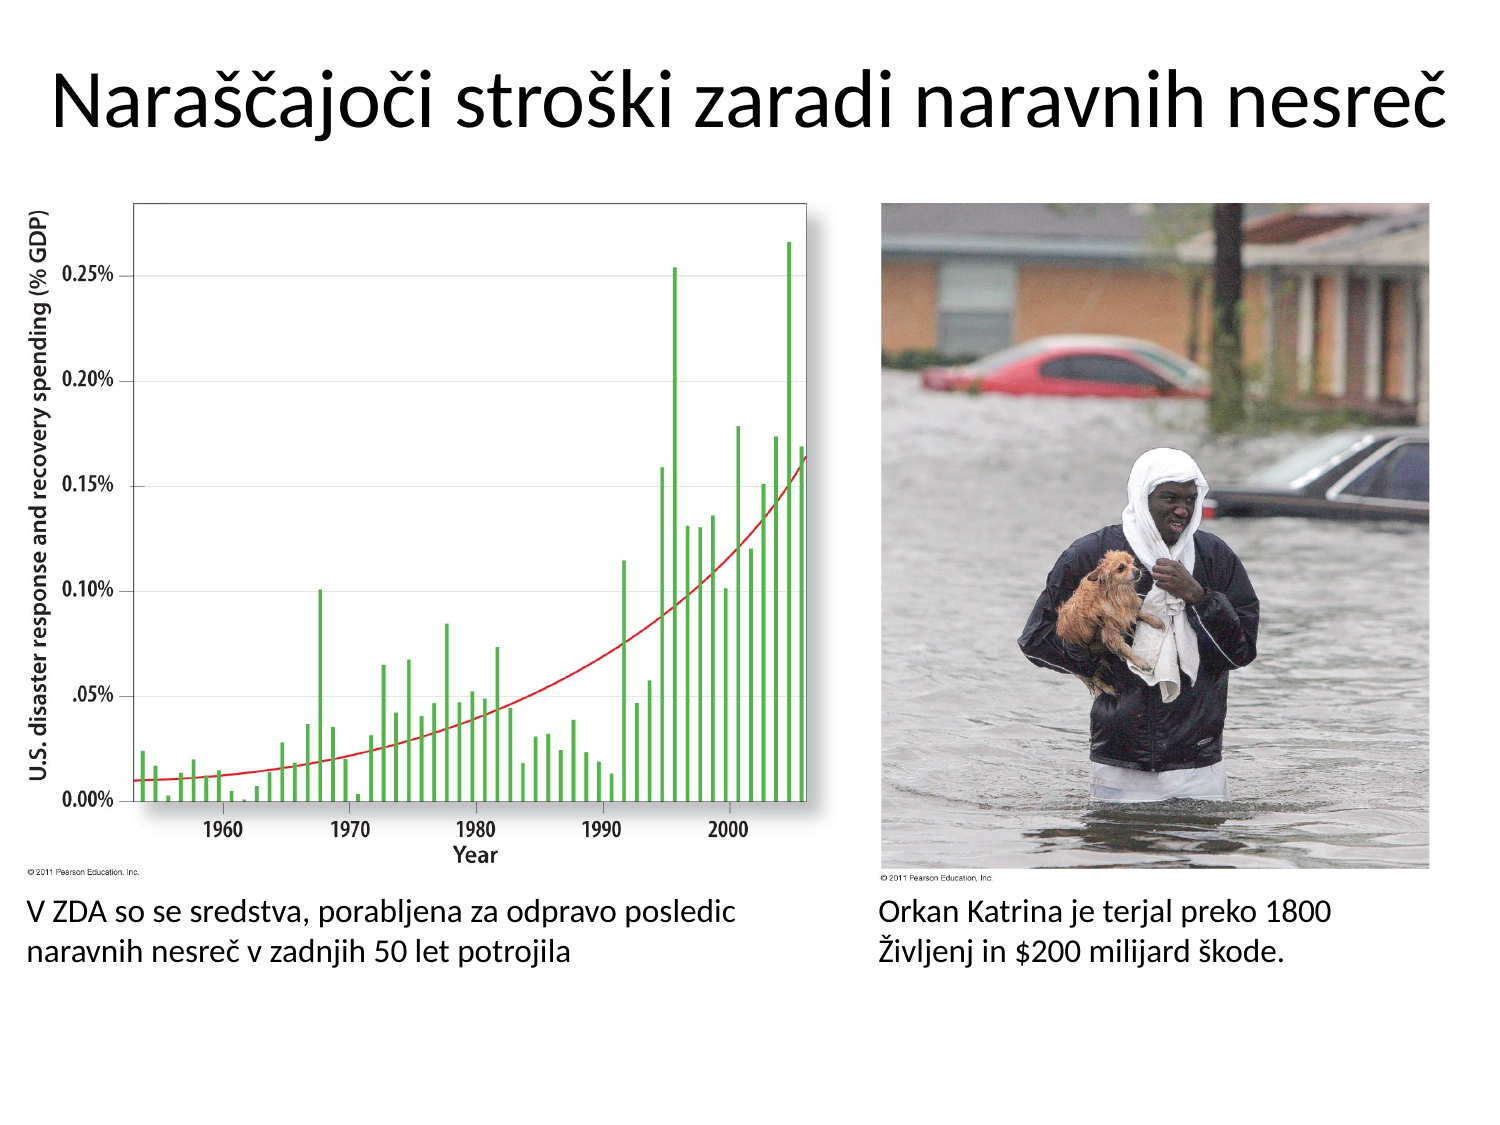

# Naraščajoči stroški zaradi naravnih nesreč
V ZDA so se sredstva, porabljena za odpravo posledic naravnih nesreč v zadnjih 50 let potrojila
Orkan Katrina je terjal preko 1800
Življenj in $200 milijard škode.